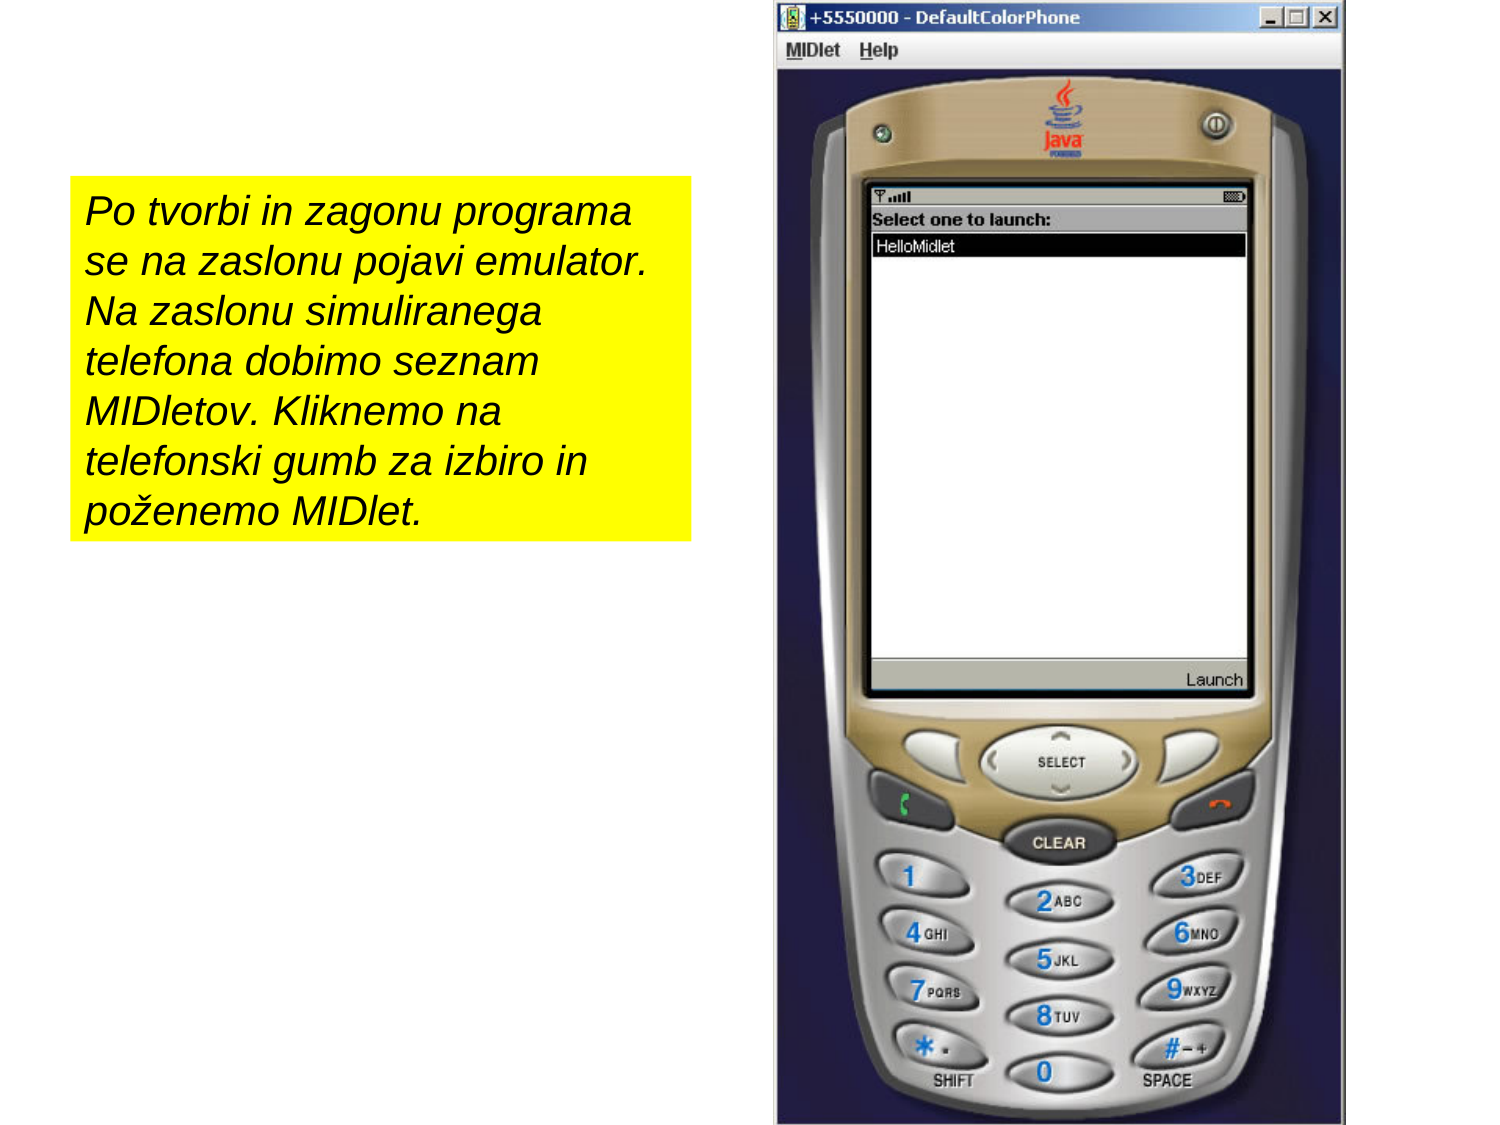

#
Po tvorbi in zagonu programa se na zaslonu pojavi emulator. Na zaslonu simuliranega telefona dobimo seznam MIDletov. Kliknemo na telefonski gumb za izbiro in poženemo MIDlet.